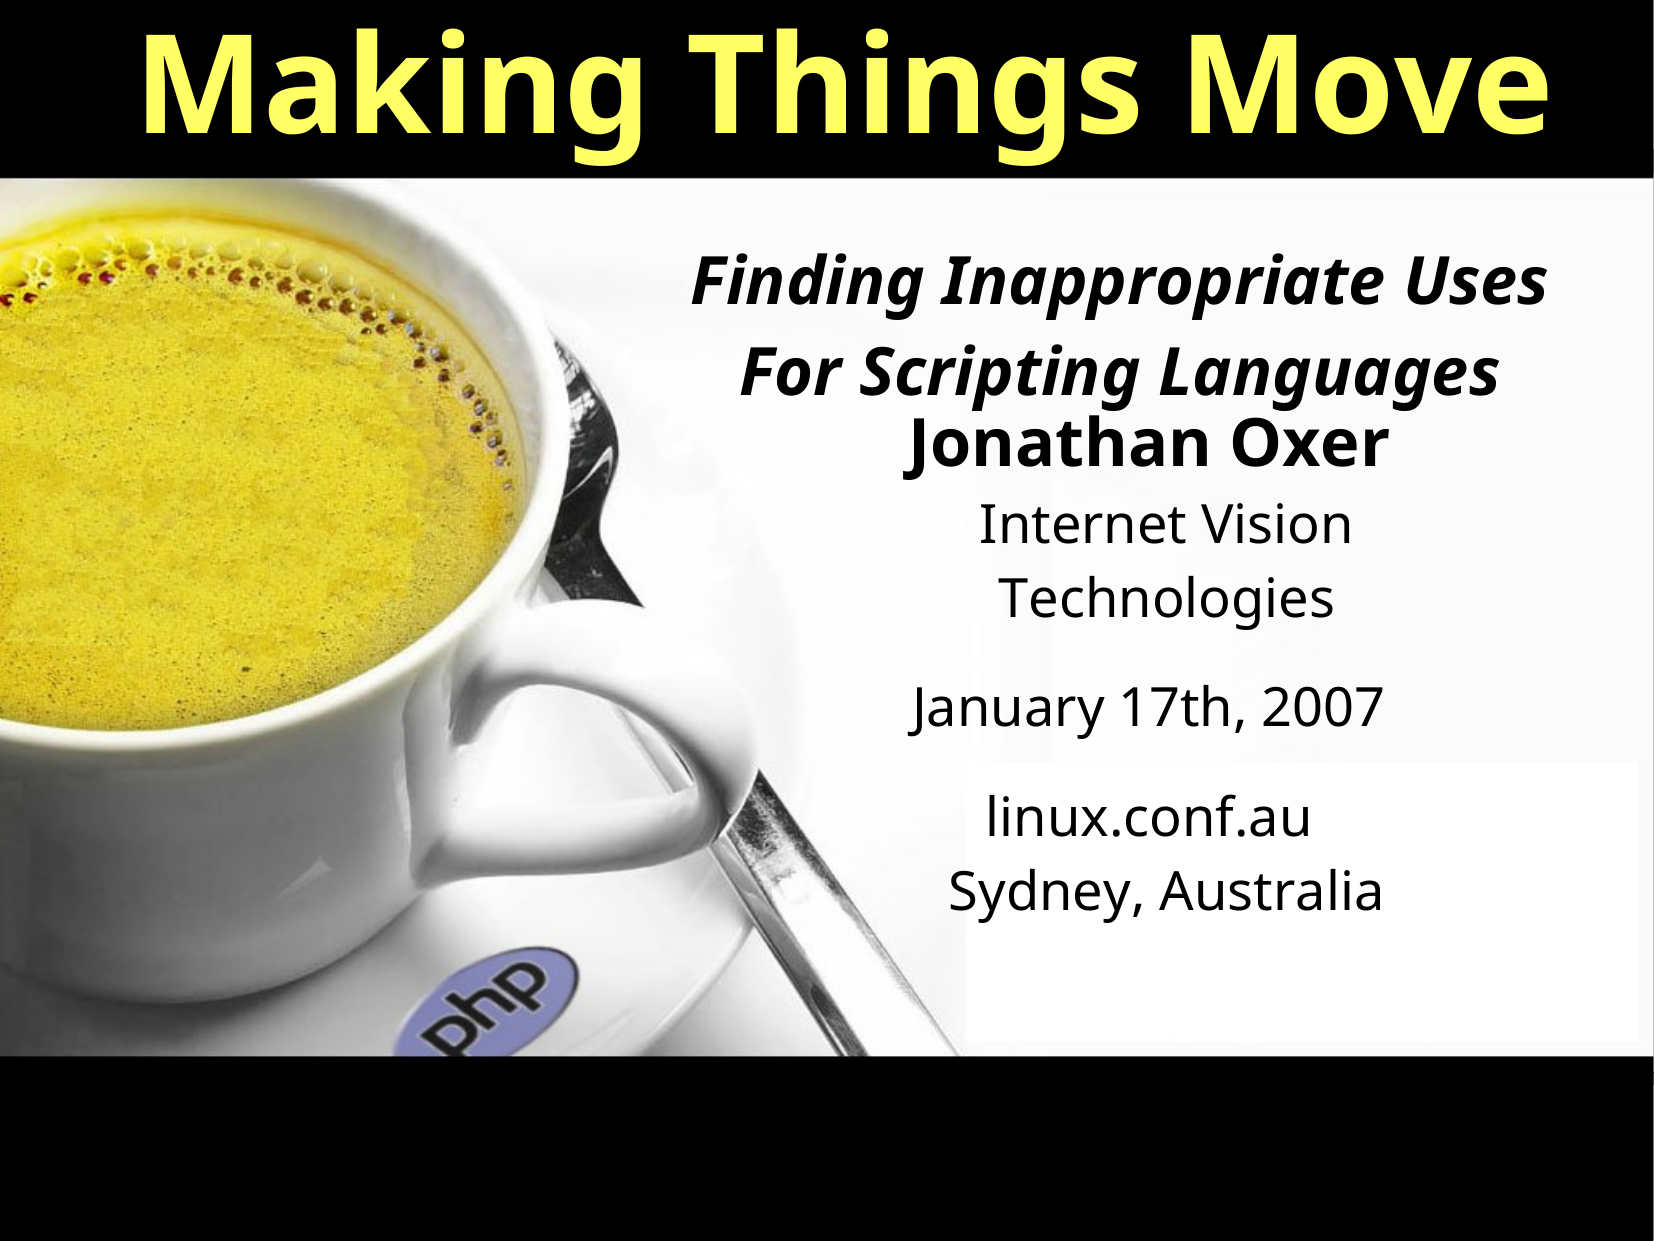

Making Things Move
# Finding Inappropriate Uses For Scripting Languages
Jonathan Oxer
Internet Vision Technologies
January 17th, 2007
linux.conf.au
Sydney, Australia